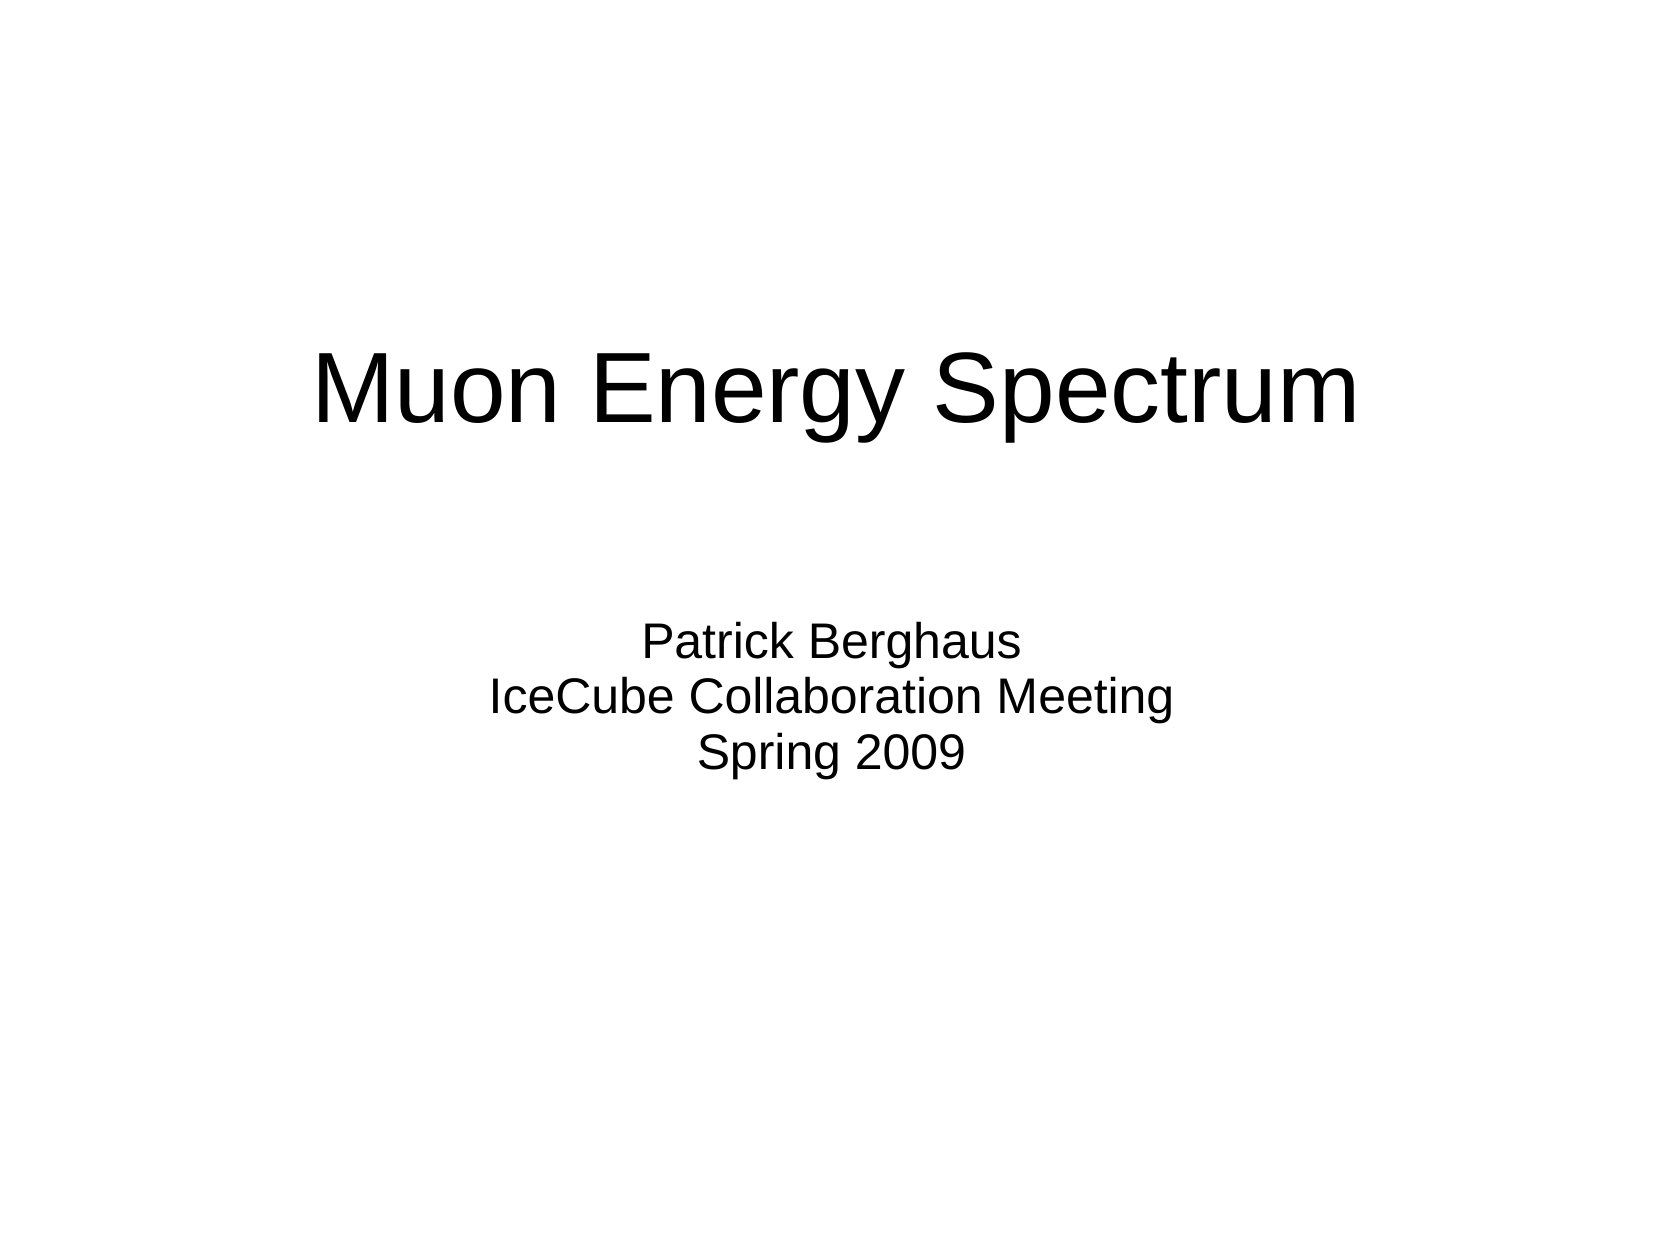

Muon Energy Spectrum
Patrick Berghaus
IceCube Collaboration Meeting
Spring 2009